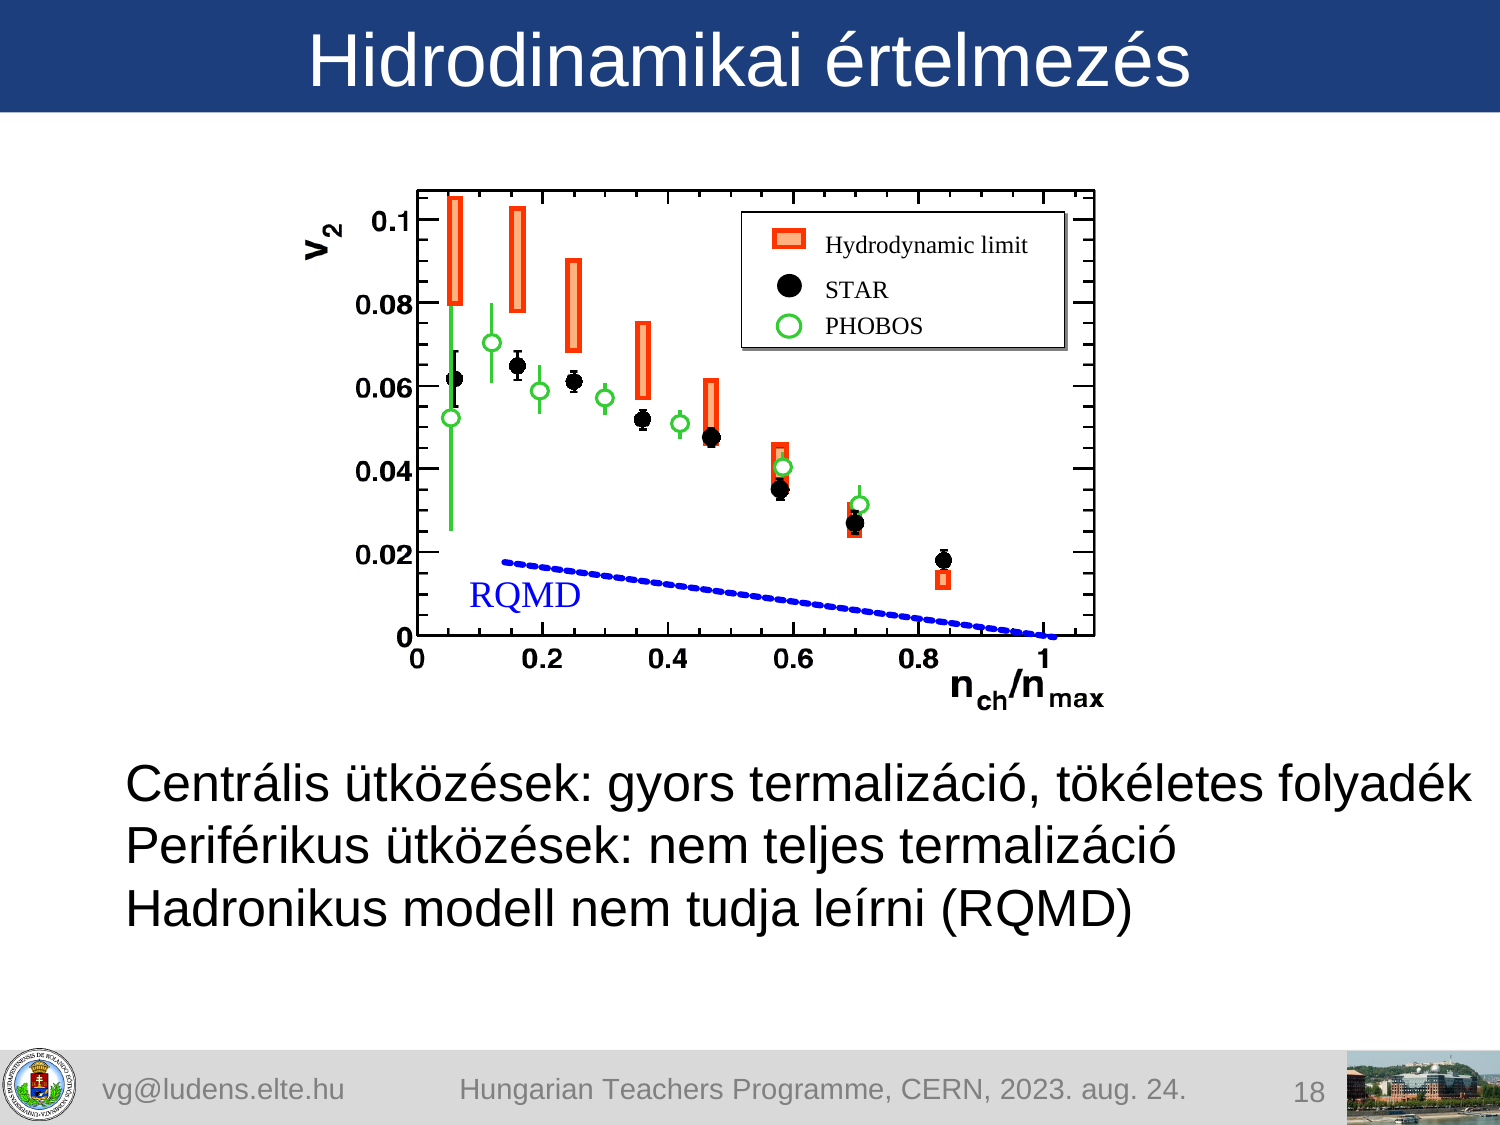

# Hidrodinamikai értelmezés
 Hydrodynamic limit
 STAR
 PHOBOS
RQMD
Centrális ütközések: gyors termalizáció, tökéletes folyadék
Periférikus ütközések: nem teljes termalizáció
Hadronikus modell nem tudja leírni (RQMD)
18